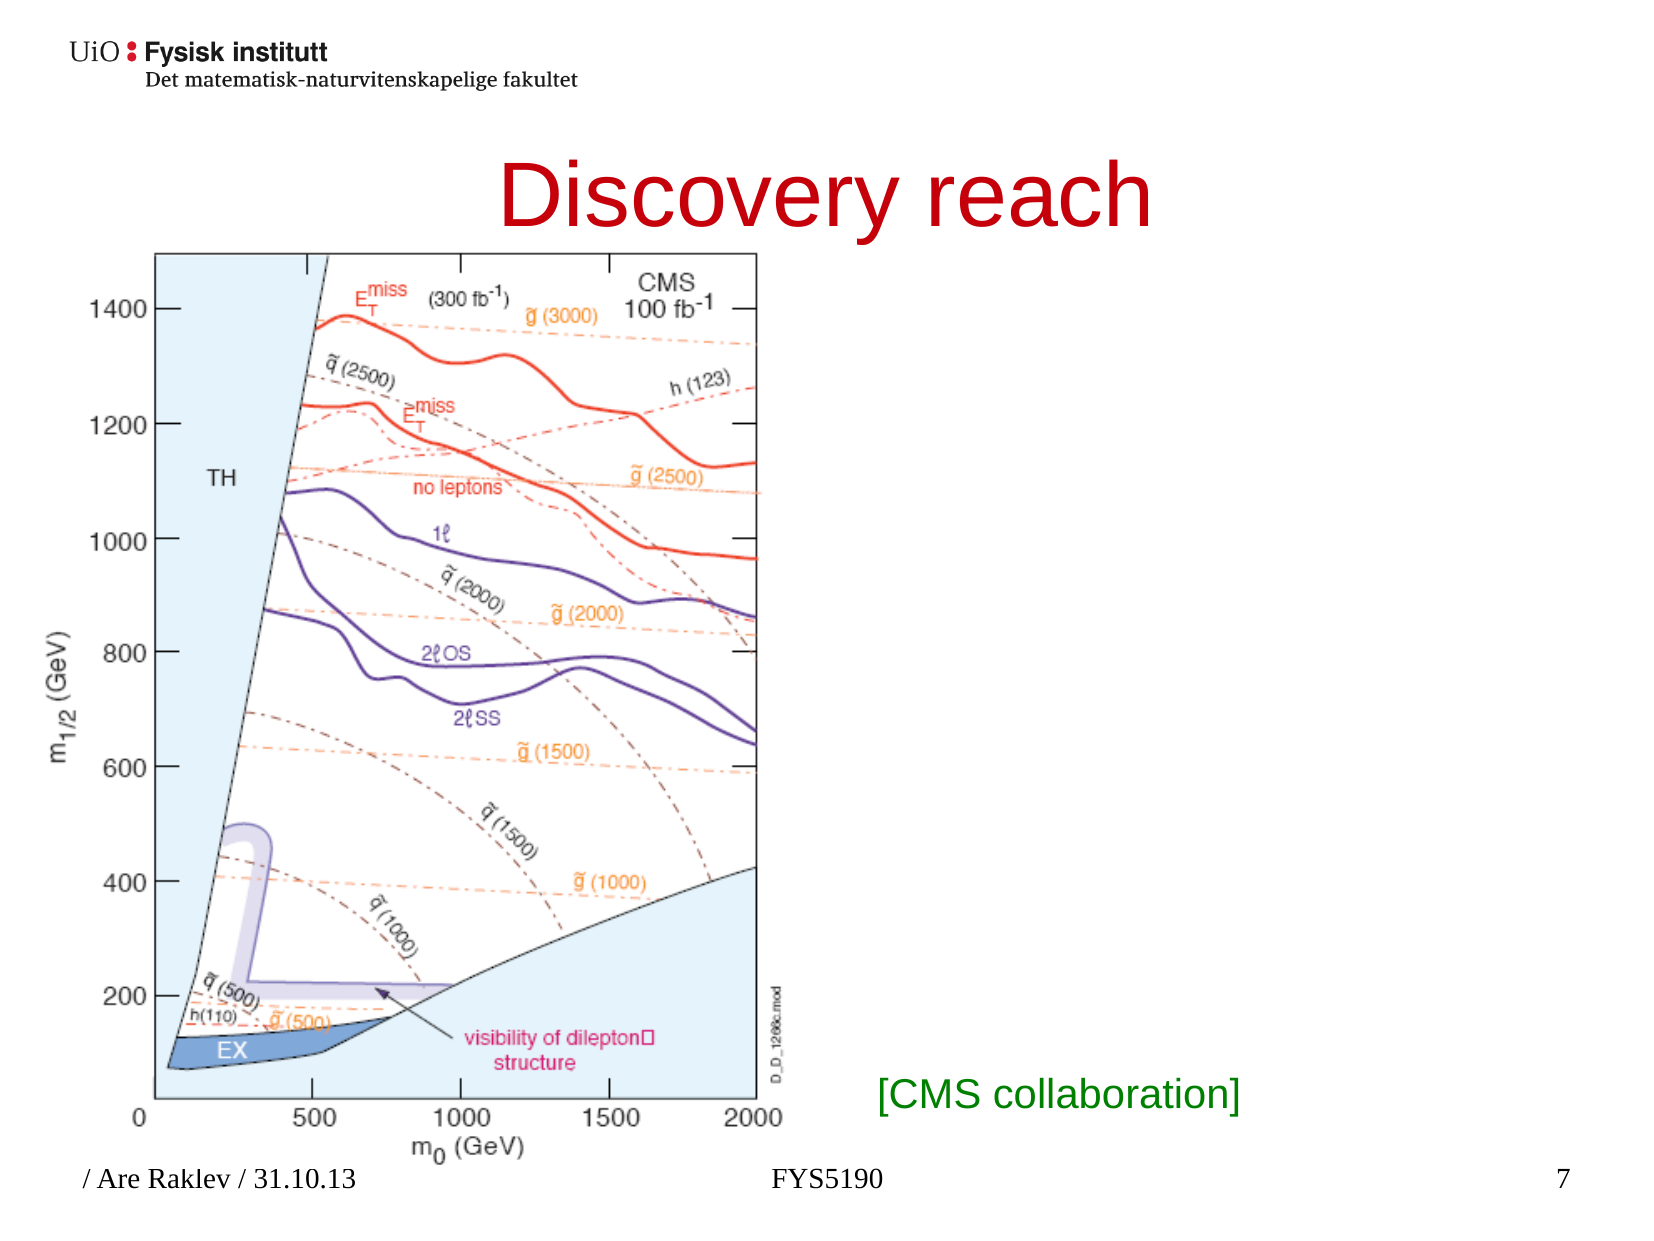

# Discovery reach
[CMS collaboration]
/ Are Raklev / 31.10.13
FYS5190
7